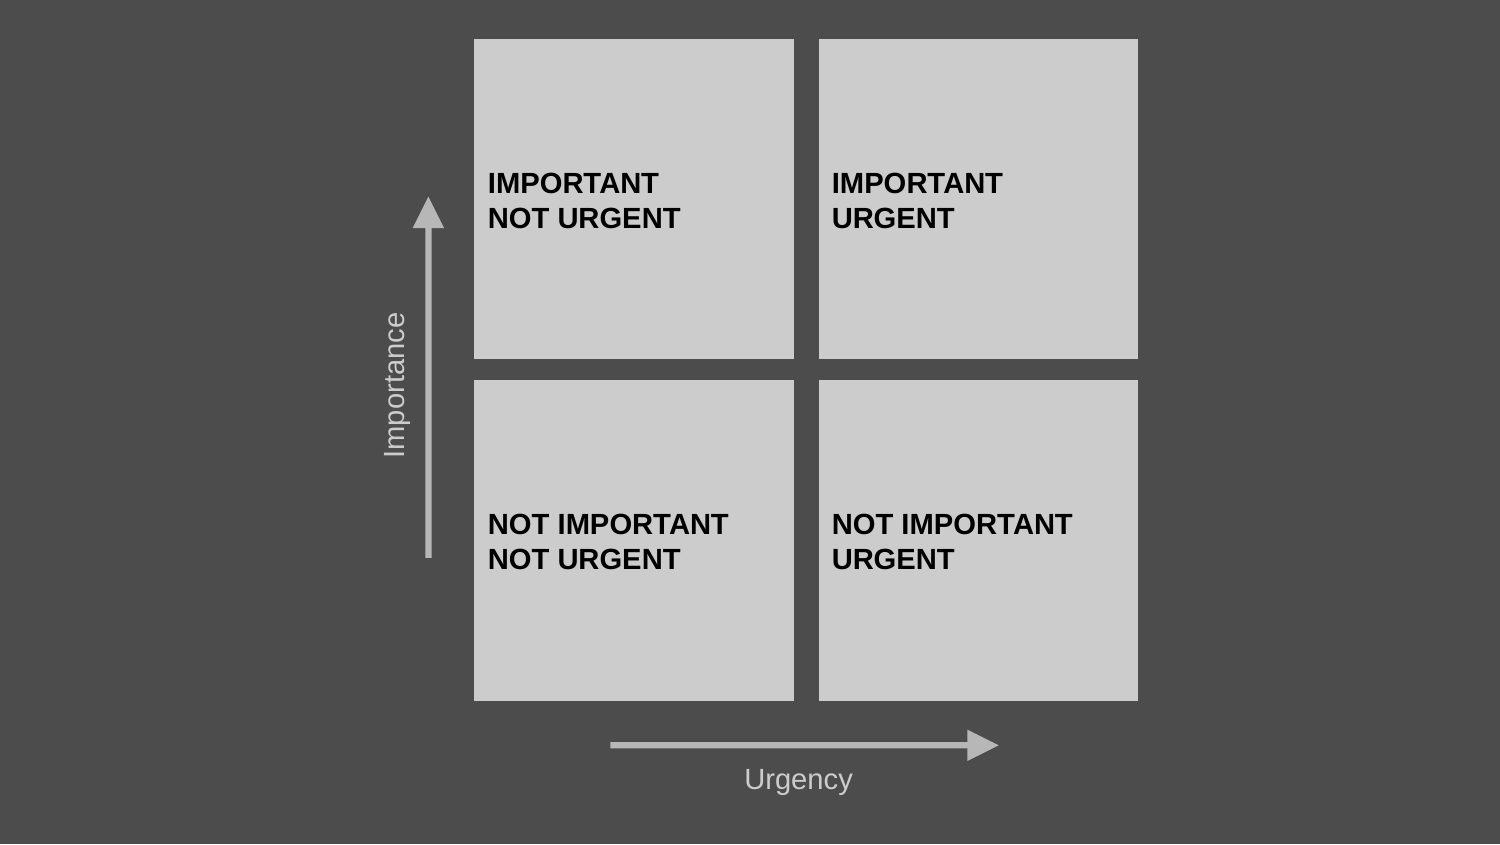

IMPORTANT
NOT URGENT
IMPORTANT
URGENT
Importance
NOT IMPORTANT
NOT URGENT
NOT IMPORTANT
URGENT
Urgency